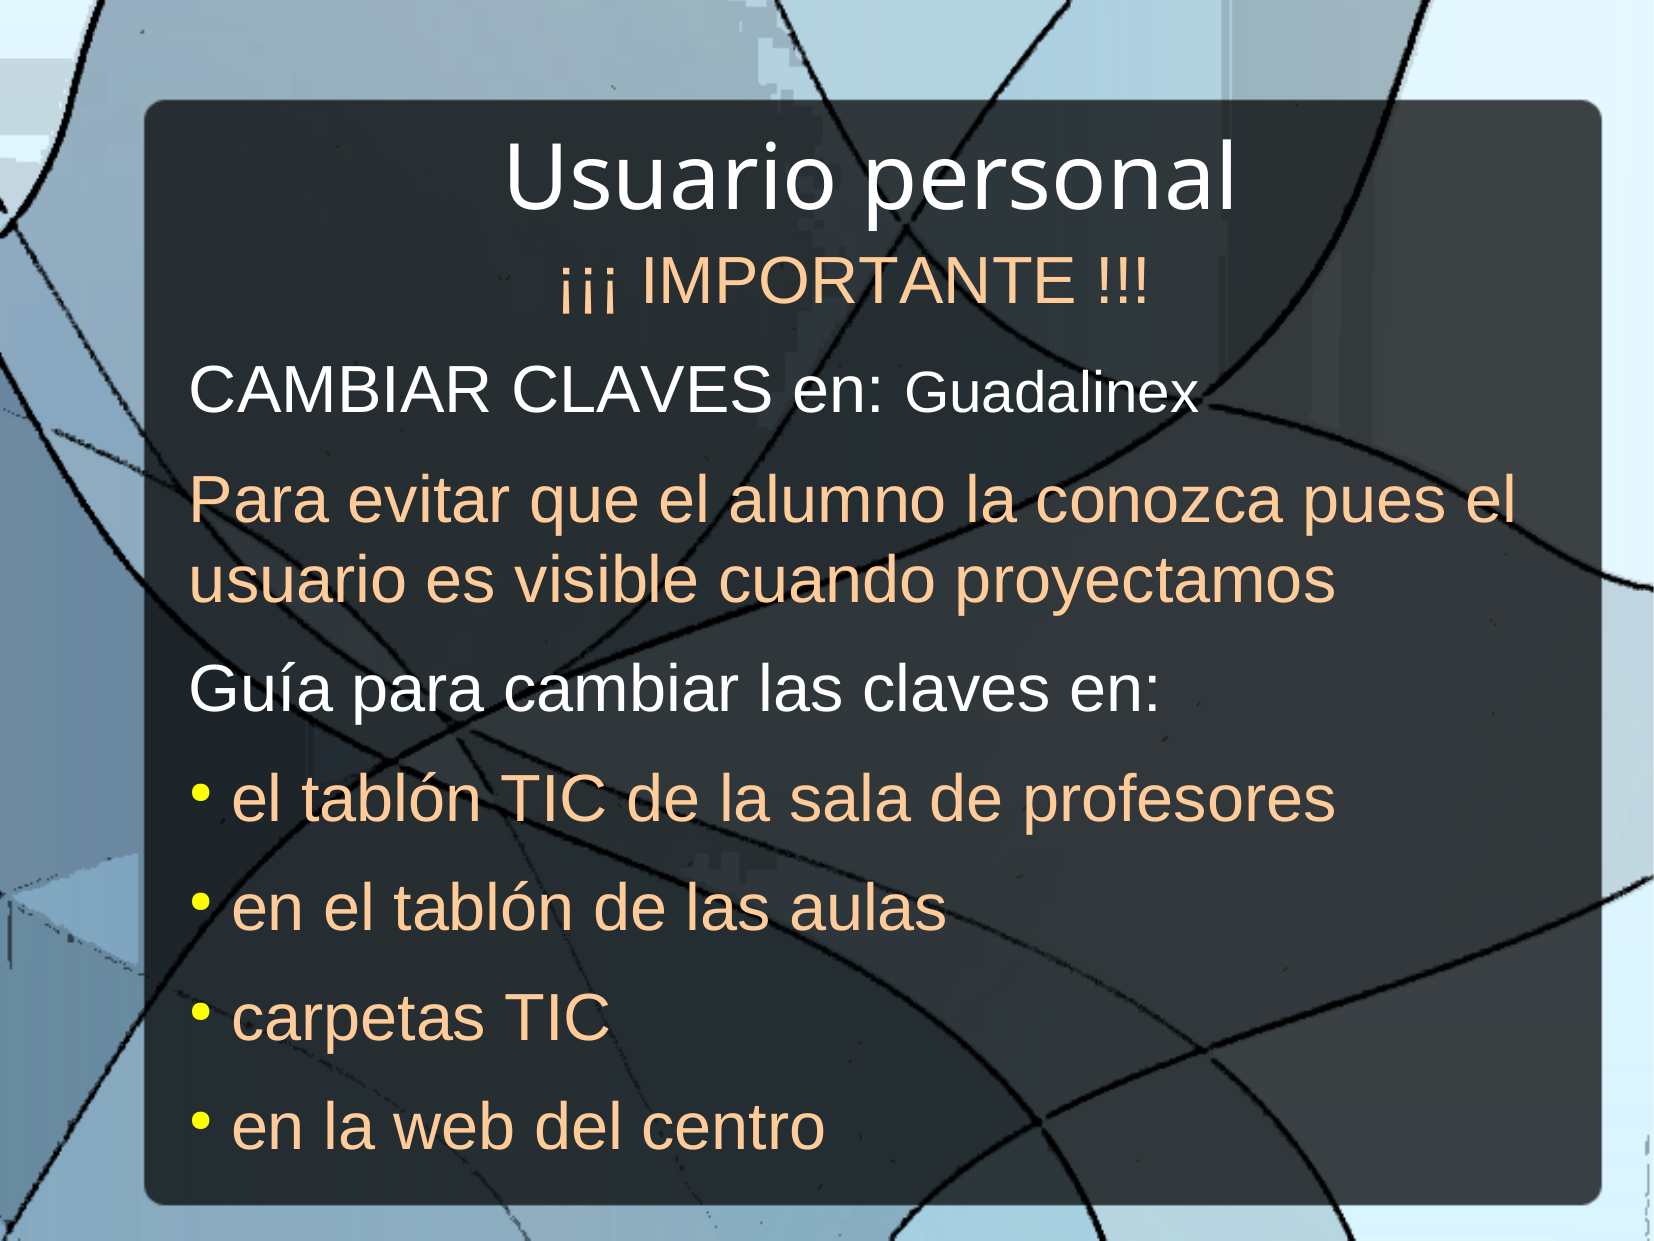

# Usuario personal
¡¡¡ IMPORTANTE !!!
CAMBIAR CLAVES en: Guadalinex
Para evitar que el alumno la conozca pues el usuario es visible cuando proyectamos
Guía para cambiar las claves en:
 el tablón TIC de la sala de profesores
 en el tablón de las aulas
 carpetas TIC
 en la web del centro